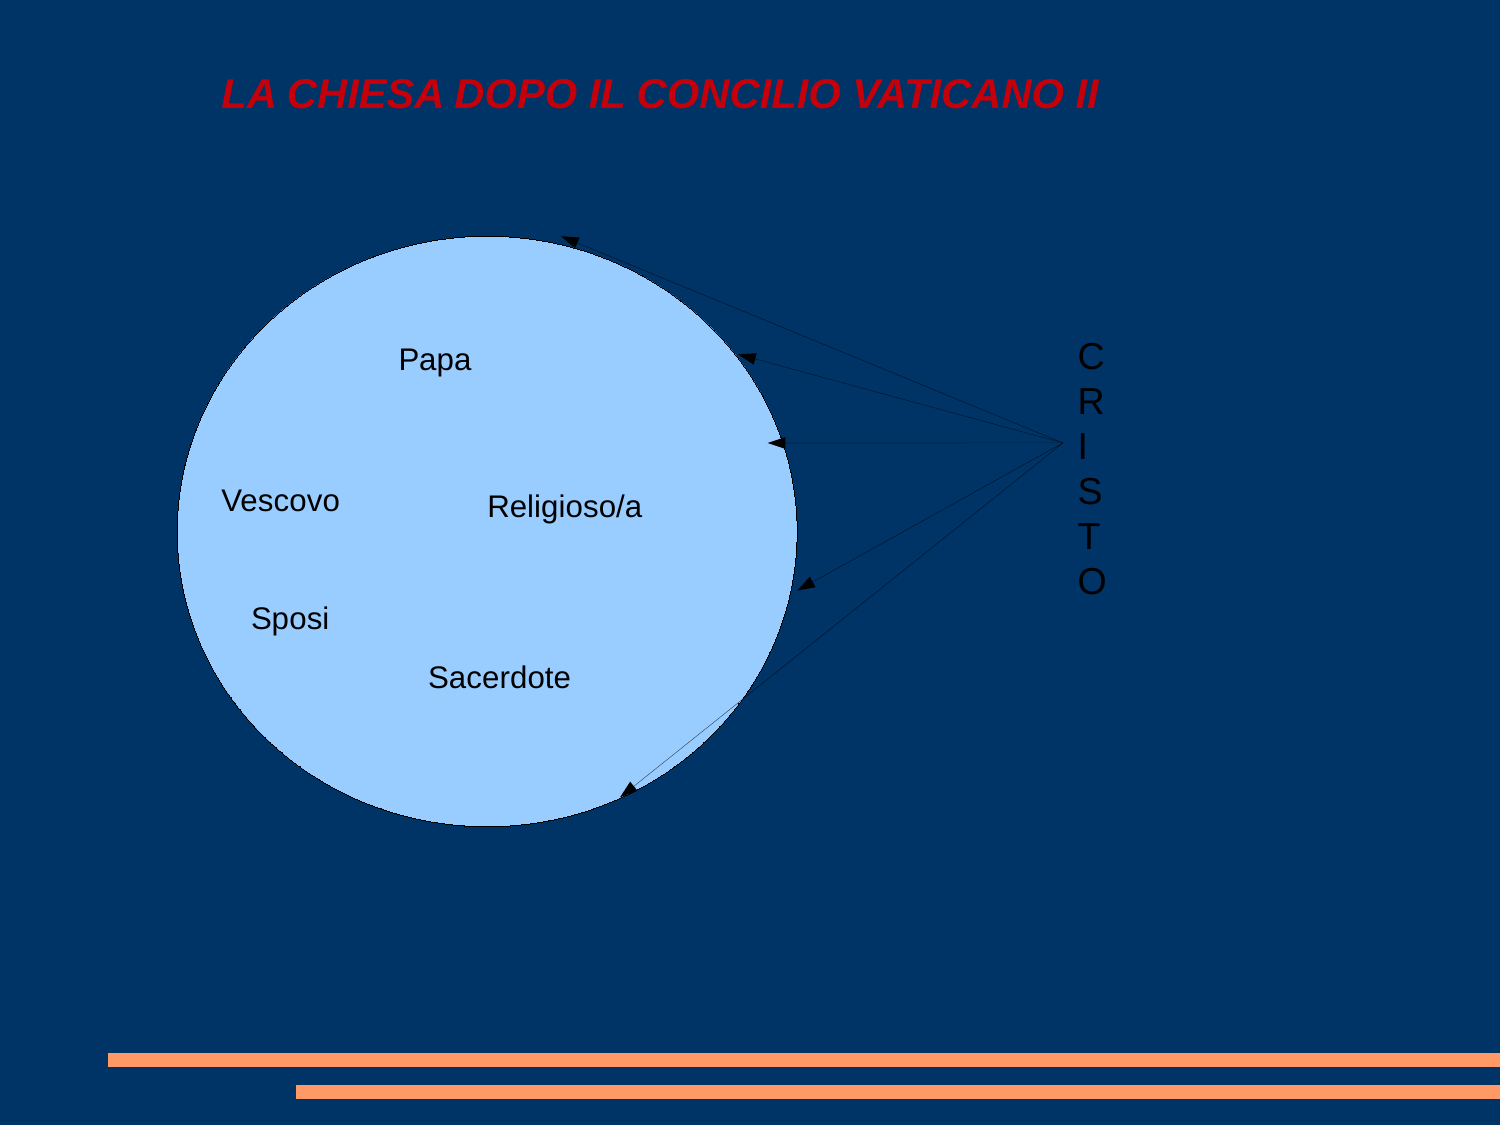

LA CHIESA DOPO IL CONCILIO VATICANO II
C
R
I
S
T
O
Papa
Vescovo
Religioso/a
Sposi
Sacerdote